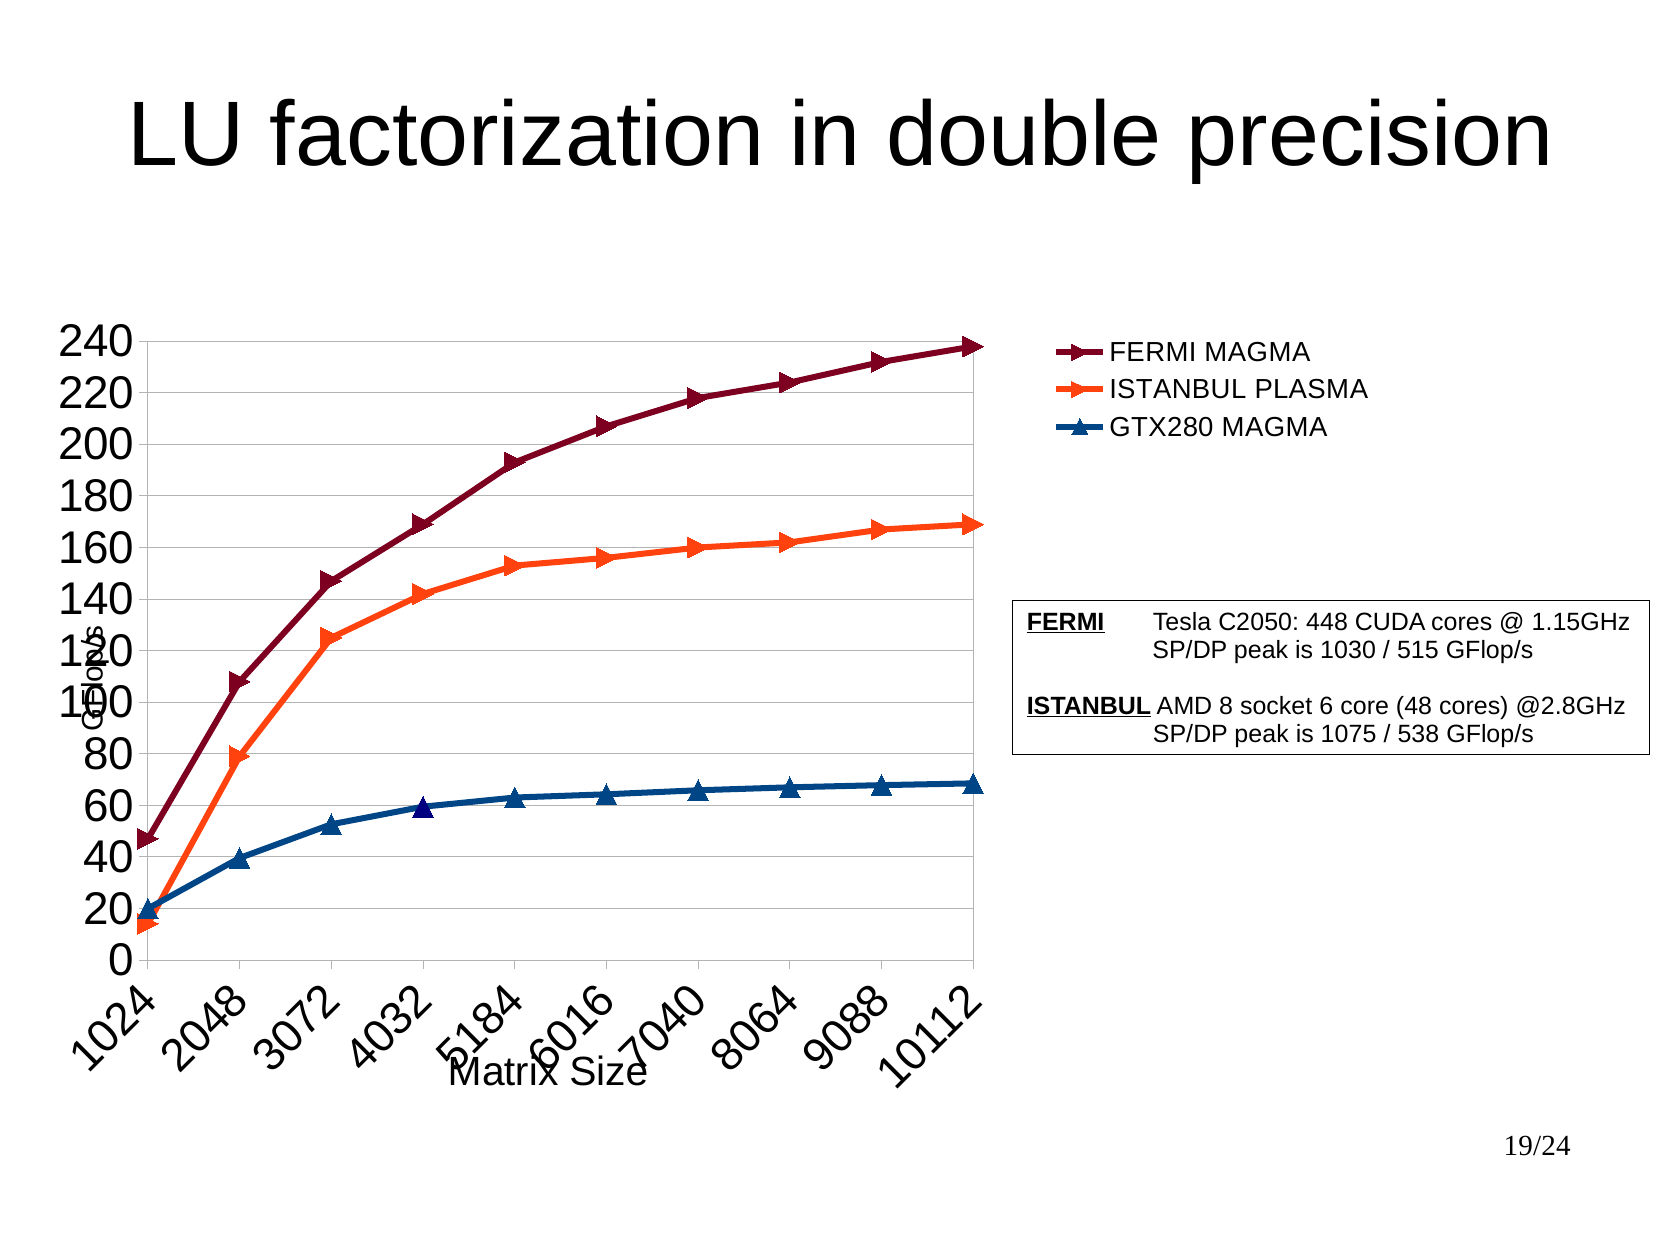

LU factorization in double precision
### Chart
| Category | FERMI MAGMA | ISTANBUL PLASMA | GTX280 MAGMA |
|---|---|---|---|
| 1024 | 47.0 | 14.0 | 19.93 |
| 2048 | 108.0 | 79.0 | 39.54 |
| 3072 | 147.0 | 125.0 | 52.63 |
| 4032 | 169.0 | 142.0 | 59.45 |
| 5184 | 193.0 | 153.0 | 63.01 |
| 6016 | 207.0 | 156.0 | 64.25 |
| 7040 | 218.0 | 160.0 | 65.82 |
| 8064 | 224.0 | 162.0 | 66.96 |
| 9088 | 232.0 | 167.0 | 67.82 |
| 10112 | 238.0 | 169.0 | 68.49 |FERMI Tesla C2050: 448 CUDA cores @ 1.15GHz
 SP/DP peak is 1030 / 515 GFlop/s
ISTANBUL AMD 8 socket 6 core (48 cores) @2.8GHz
 SP/DP peak is 1075 / 538 GFlop/s
19